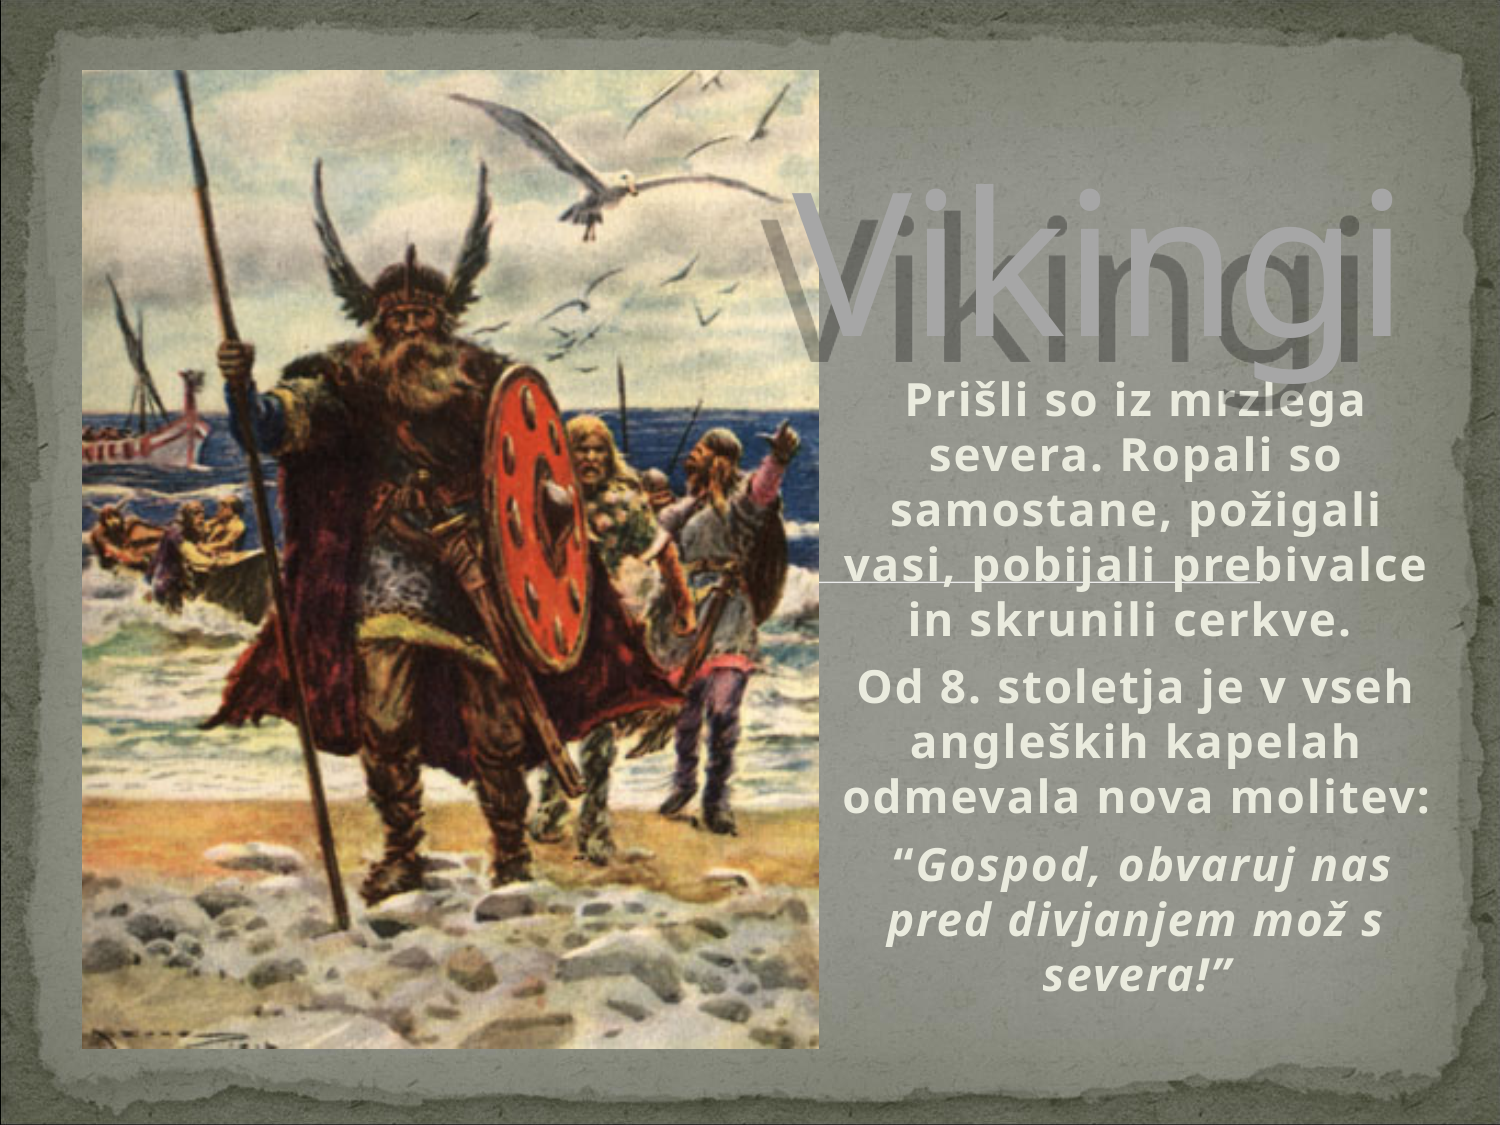

Vikingi
# Prišli so iz mrzlega severa. Ropali so samostane, požigali vasi, pobijali prebivalce in skrunili cerkve.
Od 8. stoletja je v vseh angleških kapelah odmevala nova molitev:
 “Gospod, obvaruj nas pred divjanjem mož s severa!”
Zaman so prosili …